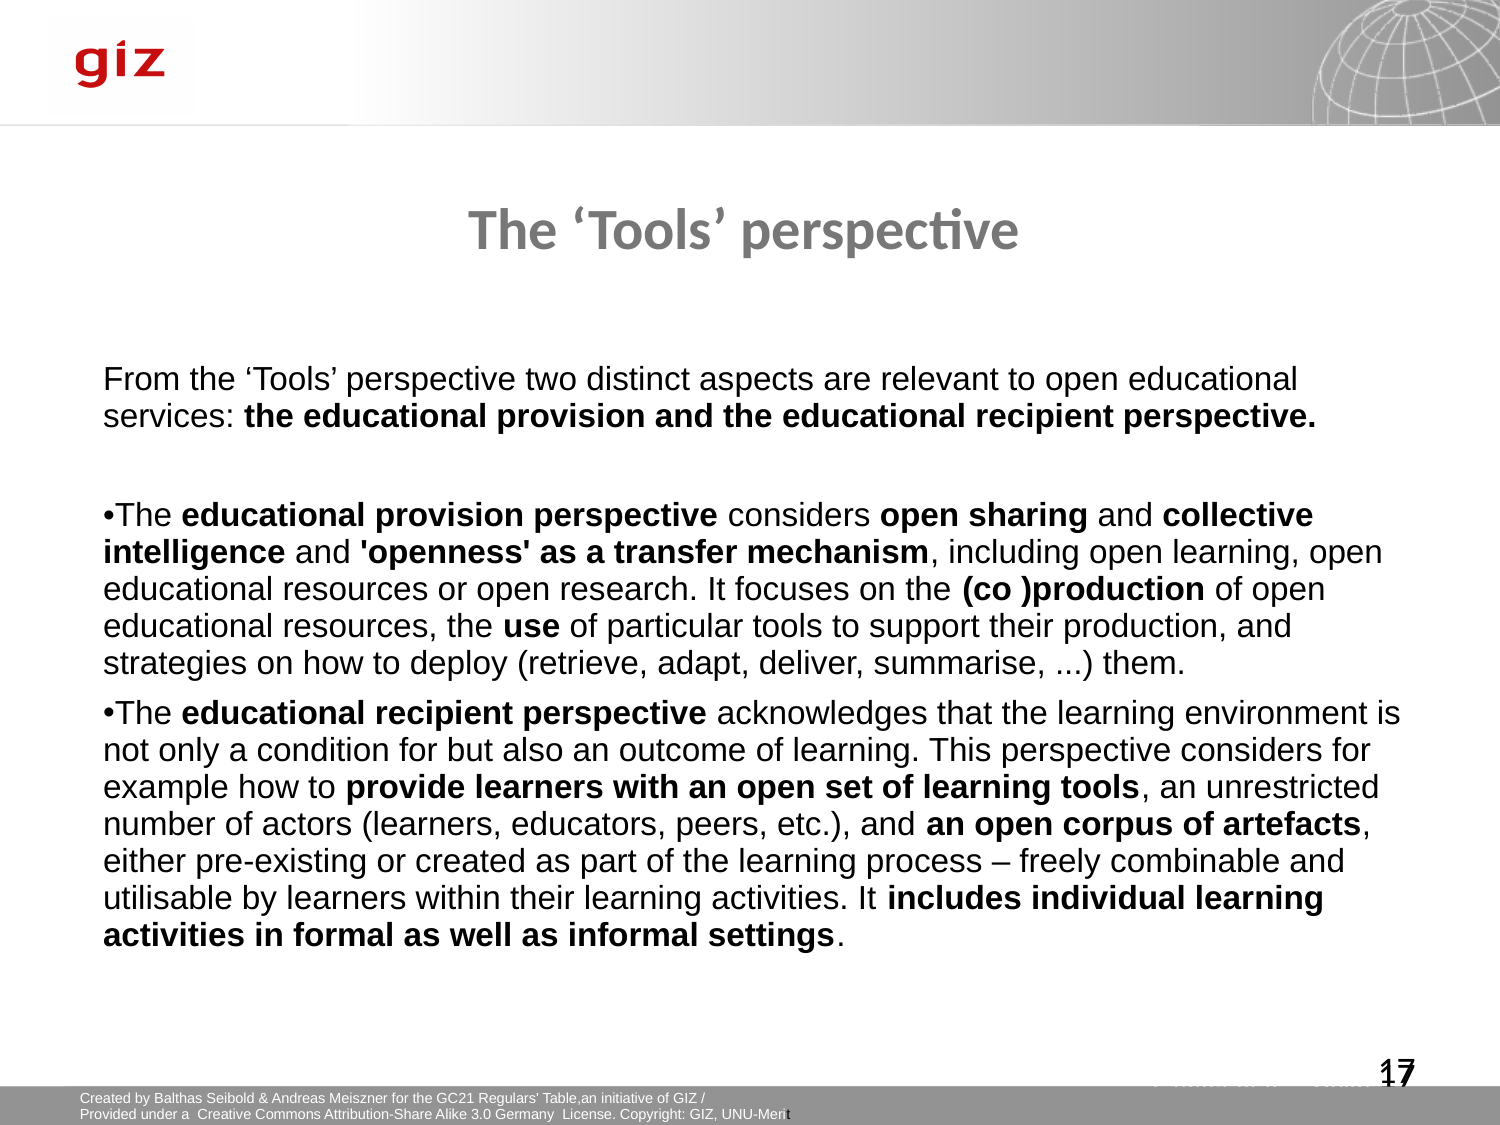

The ‘Tools’ perspective
From the ‘Tools’ perspective two distinct aspects are relevant to open educational services: the educational provision and the educational recipient perspective.
The educational provision perspective considers open sharing and collective intelligence and 'openness' as a transfer mechanism, including open learning, open educational resources or open research. It focuses on the (co )production of open educational resources, the use of particular tools to support their production, and strategies on how to deploy (retrieve, adapt, deliver, summarise, ...) them.
The educational recipient perspective acknowledges that the learning environment is not only a condition for but also an outcome of learning. This perspective considers for example how to provide learners with an open set of learning tools, an unrestricted number of actors (learners, educators, peers, etc.), and an open corpus of artefacts, either pre-existing or created as part of the learning process – freely combinable and utilisable by learners within their learning activities. It includes individual learning activities in formal as well as informal settings.